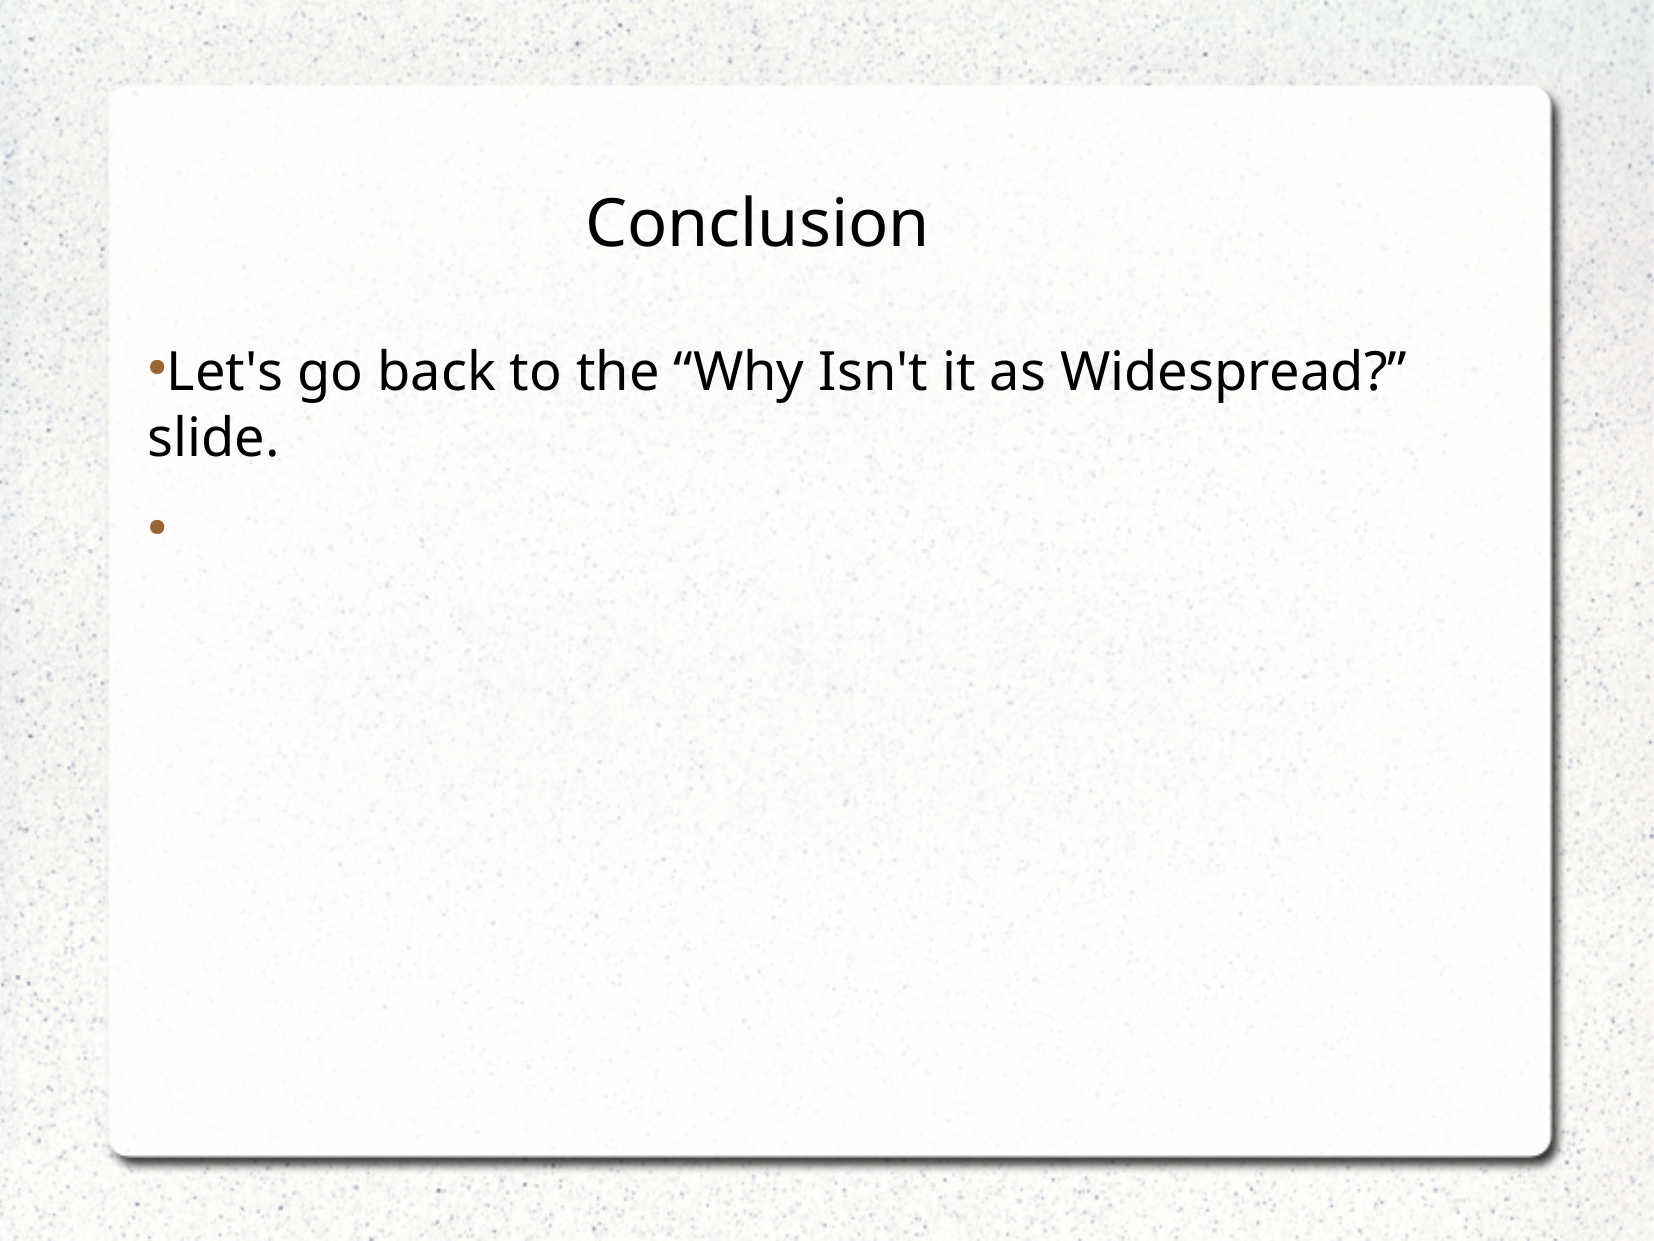

Conclusion
# Let's go back to the “Why Isn't it as Widespread?” slide.